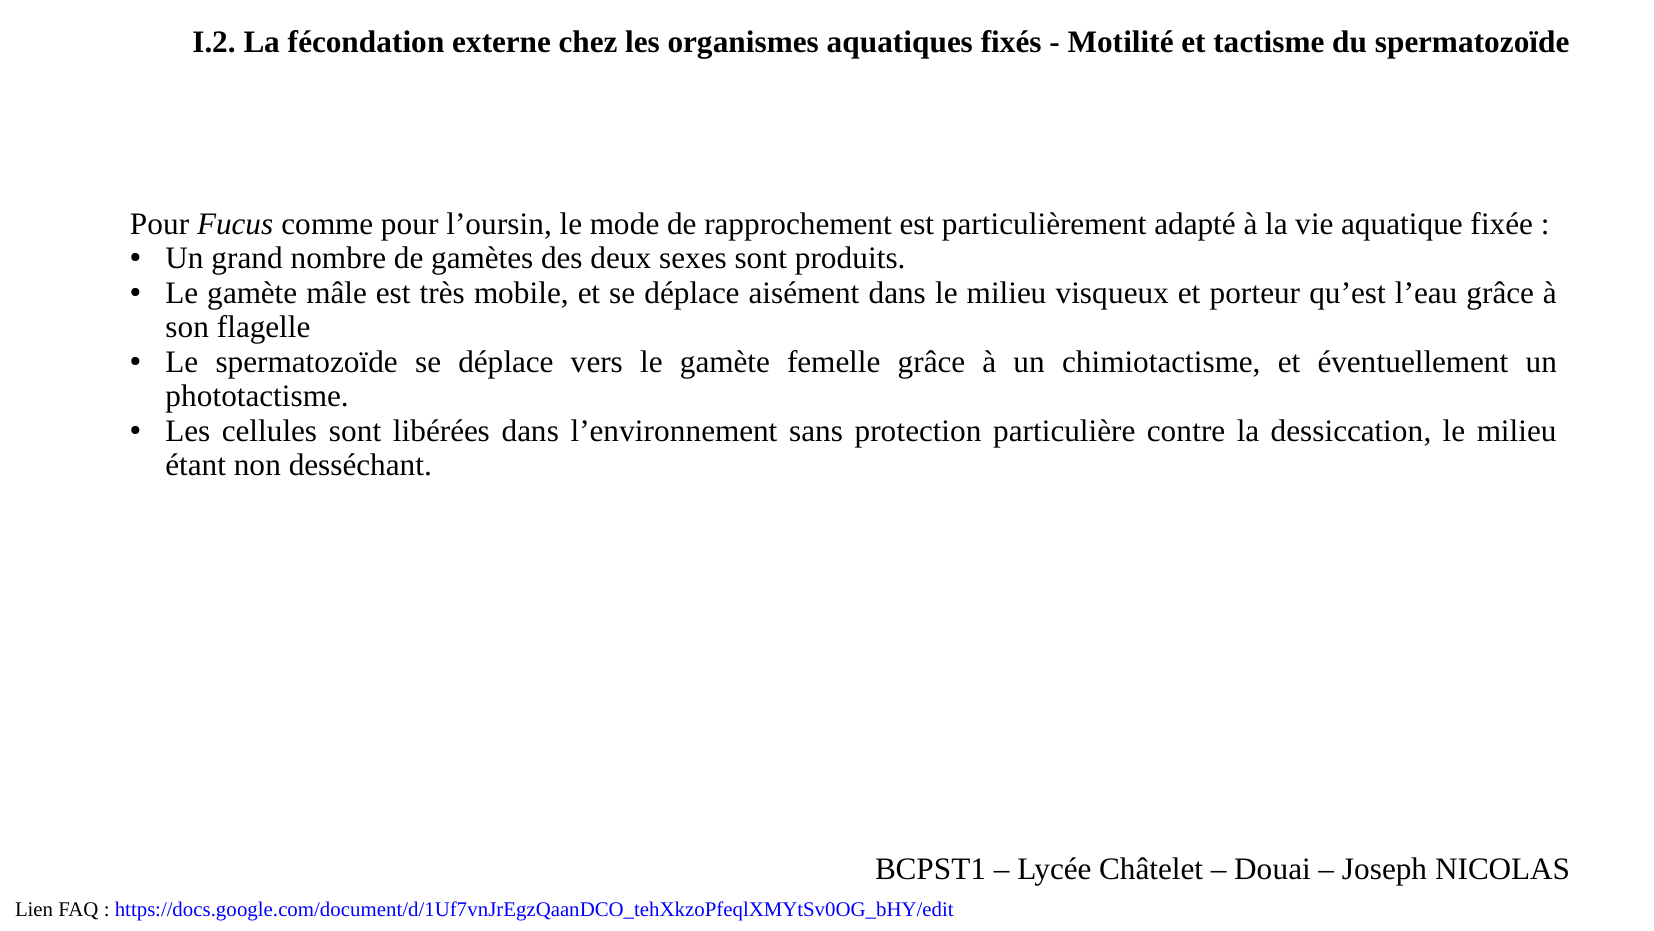

I.2. La fécondation externe chez les organismes aquatiques fixés - Motilité et tactisme du spermatozoïde
Pour Fucus comme pour l’oursin, le mode de rapprochement est particulièrement adapté à la vie aquatique fixée :
Un grand nombre de gamètes des deux sexes sont produits.
Le gamète mâle est très mobile, et se déplace aisément dans le milieu visqueux et porteur qu’est l’eau grâce à son flagelle
Le spermatozoïde se déplace vers le gamète femelle grâce à un chimiotactisme, et éventuellement un phototactisme.
Les cellules sont libérées dans l’environnement sans protection particulière contre la dessiccation, le milieu étant non desséchant.
BCPST1 – Lycée Châtelet – Douai – Joseph NICOLAS
Lien FAQ : https://docs.google.com/document/d/1Uf7vnJrEgzQaanDCO_tehXkzoPfeqlXMYtSv0OG_bHY/edit